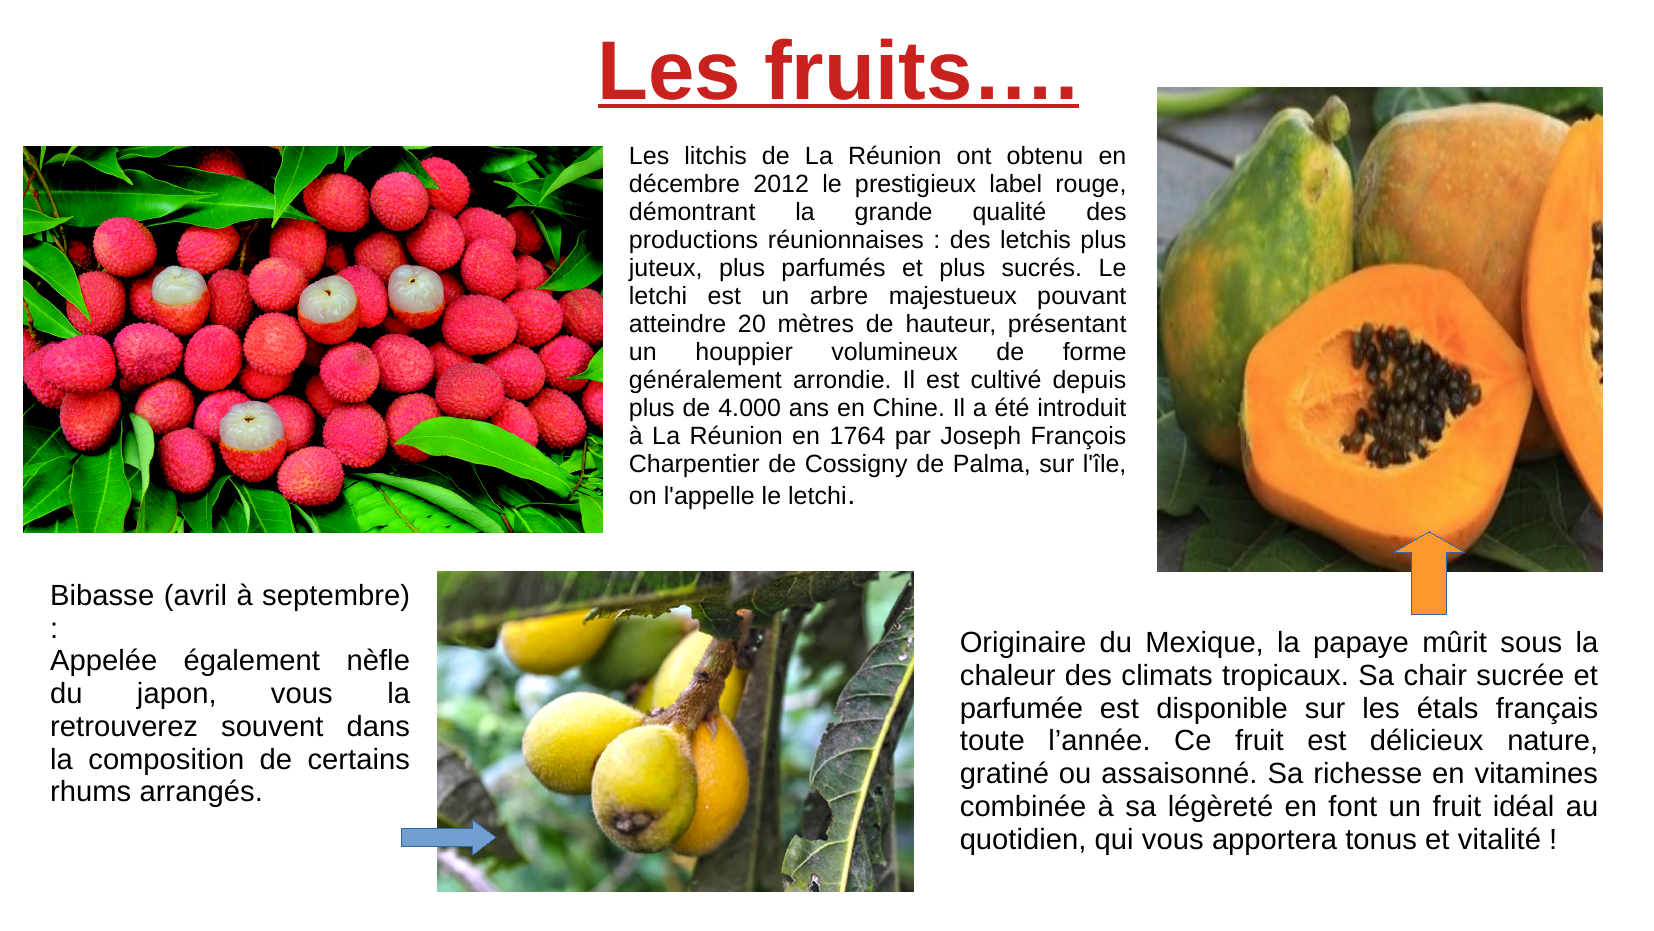

# Les fruits….
Les litchis de La Réunion ont obtenu en décembre 2012 le prestigieux label rouge, démontrant la grande qualité des productions réunionnaises : des letchis plus juteux, plus parfumés et plus sucrés. Le letchi est un arbre majestueux pouvant atteindre 20 mètres de hauteur, présentant un houppier volumineux de forme généralement arrondie. Il est cultivé depuis plus de 4.000 ans en Chine. Il a été introduit à La Réunion en 1764 par Joseph François Charpentier de Cossigny de Palma, sur l'île, on l'appelle le letchi.
Bibasse (avril à septembre) :
Appelée également nèfle du japon, vous la retrouverez souvent dans la composition de certains rhums arrangés.
Originaire du Mexique, la papaye mûrit sous la chaleur des climats tropicaux. Sa chair sucrée et parfumée est disponible sur les étals français toute l’année. Ce fruit est délicieux nature, gratiné ou assaisonné. Sa richesse en vitamines combinée à sa légèreté en font un fruit idéal au quotidien, qui vous apportera tonus et vitalité !